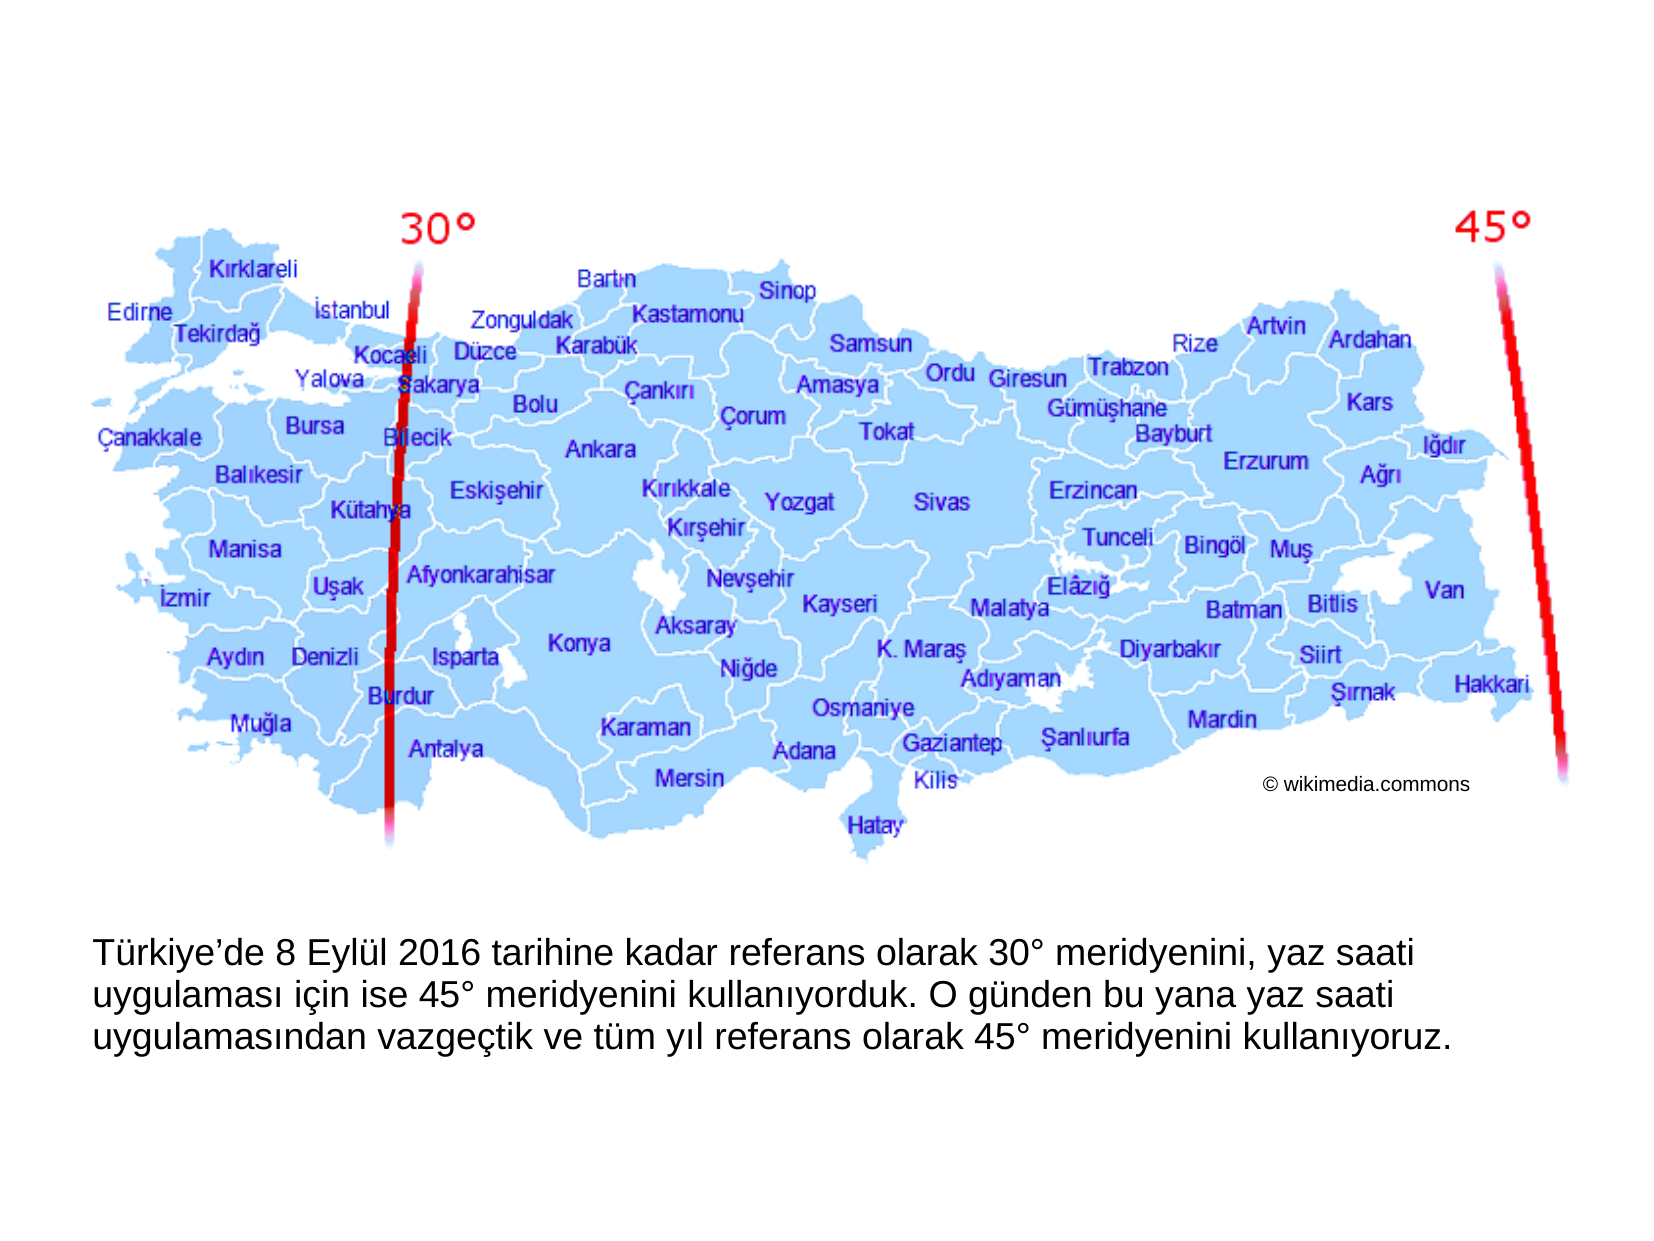

© wikimedia.commons
Türkiye’de 8 Eylül 2016 tarihine kadar referans olarak 30° meridyenini, yaz saati uygulaması için ise 45° meridyenini kullanıyorduk. O günden bu yana yaz saati uygulamasından vazgeçtik ve tüm yıl referans olarak 45° meridyenini kullanıyoruz.